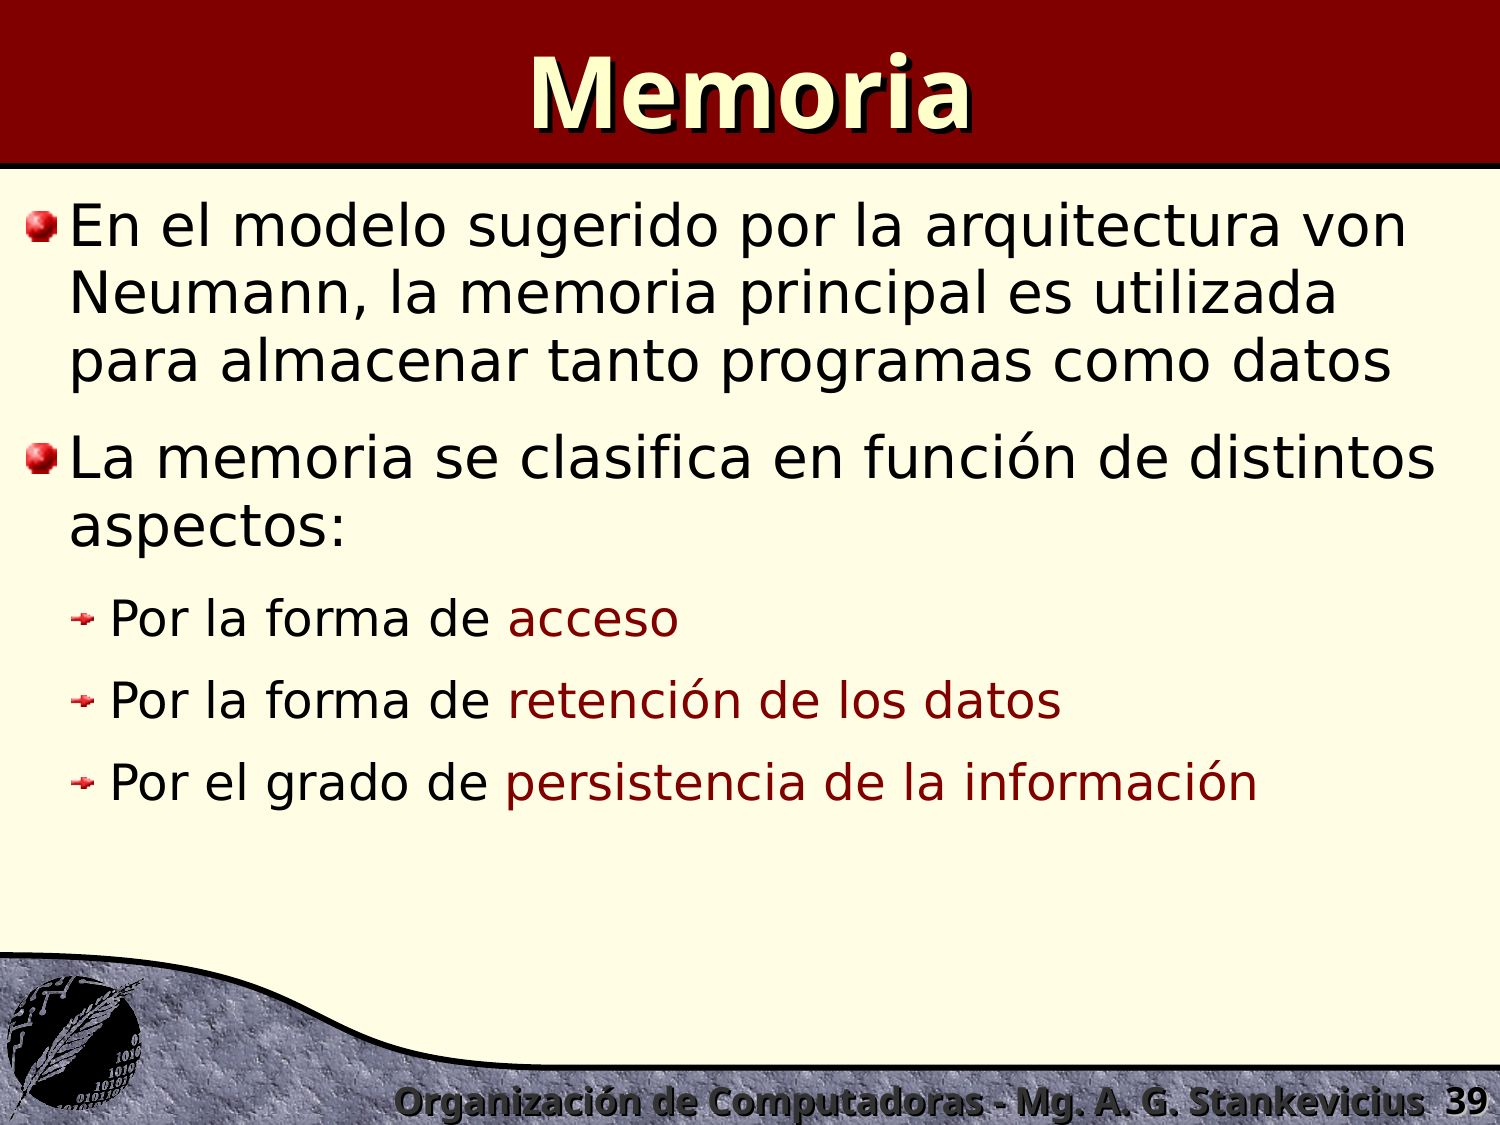

# Memoria
En el modelo sugerido por la arquitectura von Neumann, la memoria principal es utilizada para almacenar tanto programas como datos
La memoria se clasifica en función de distintos aspectos:
Por la forma de acceso
Por la forma de retención de los datos
Por el grado de persistencia de la información
39